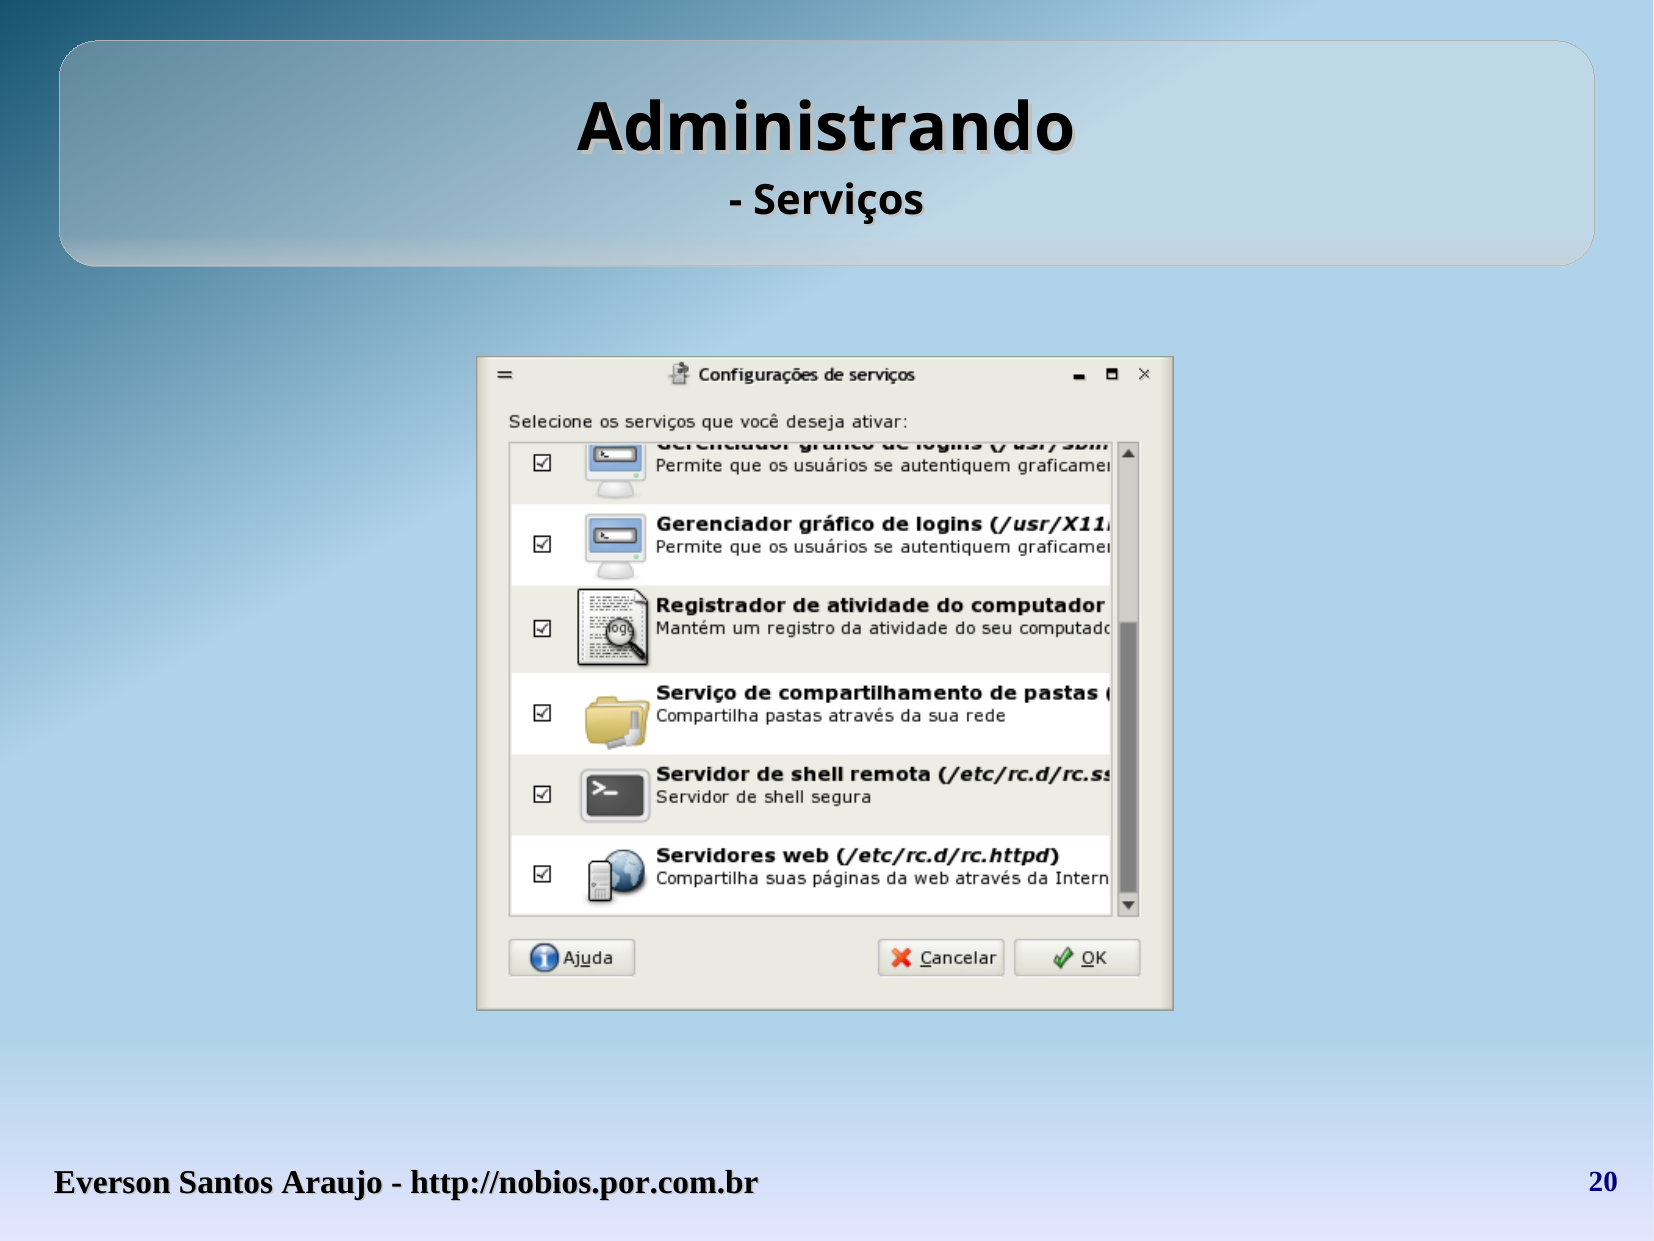

# Administrando - Serviços
Everson Santos Araujo - http://nobios.por.com.br
20